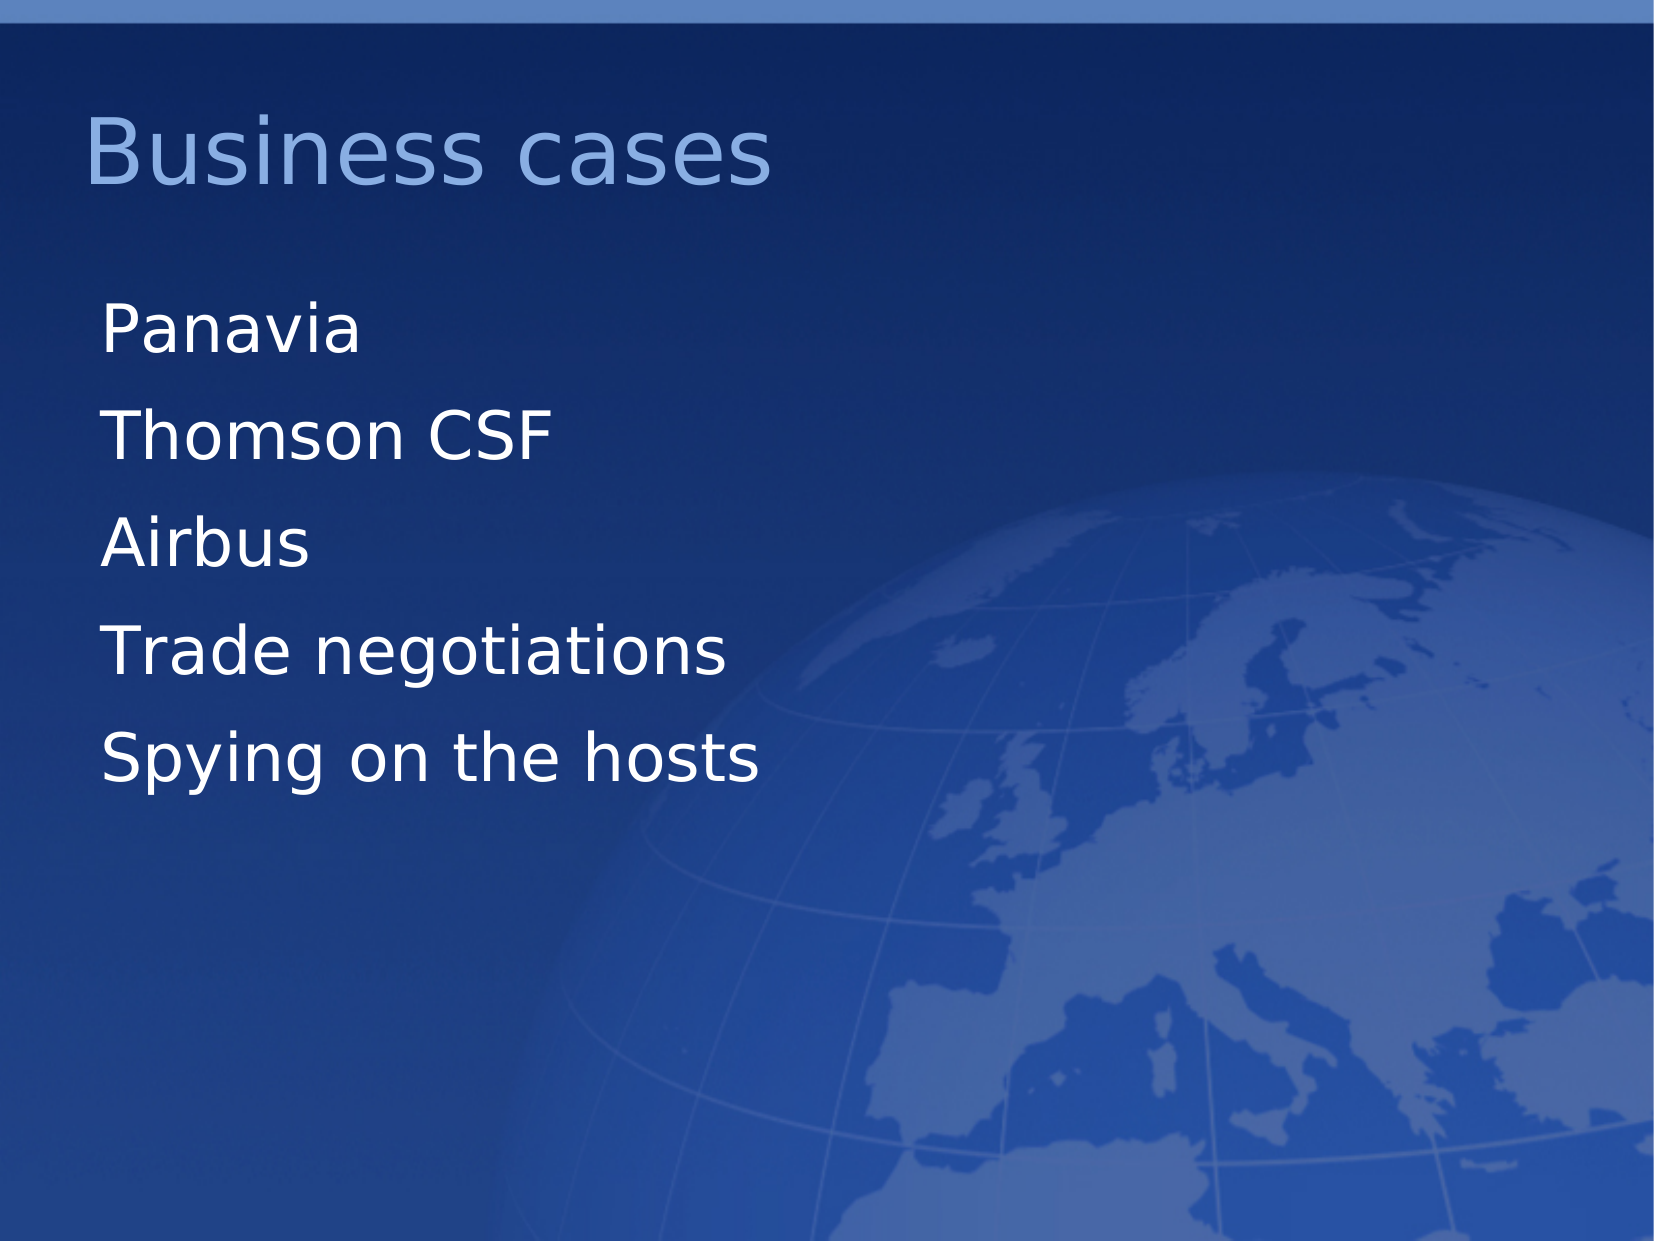

# Business cases
Panavia
Thomson CSF
Airbus
Trade negotiations
Spying on the hosts